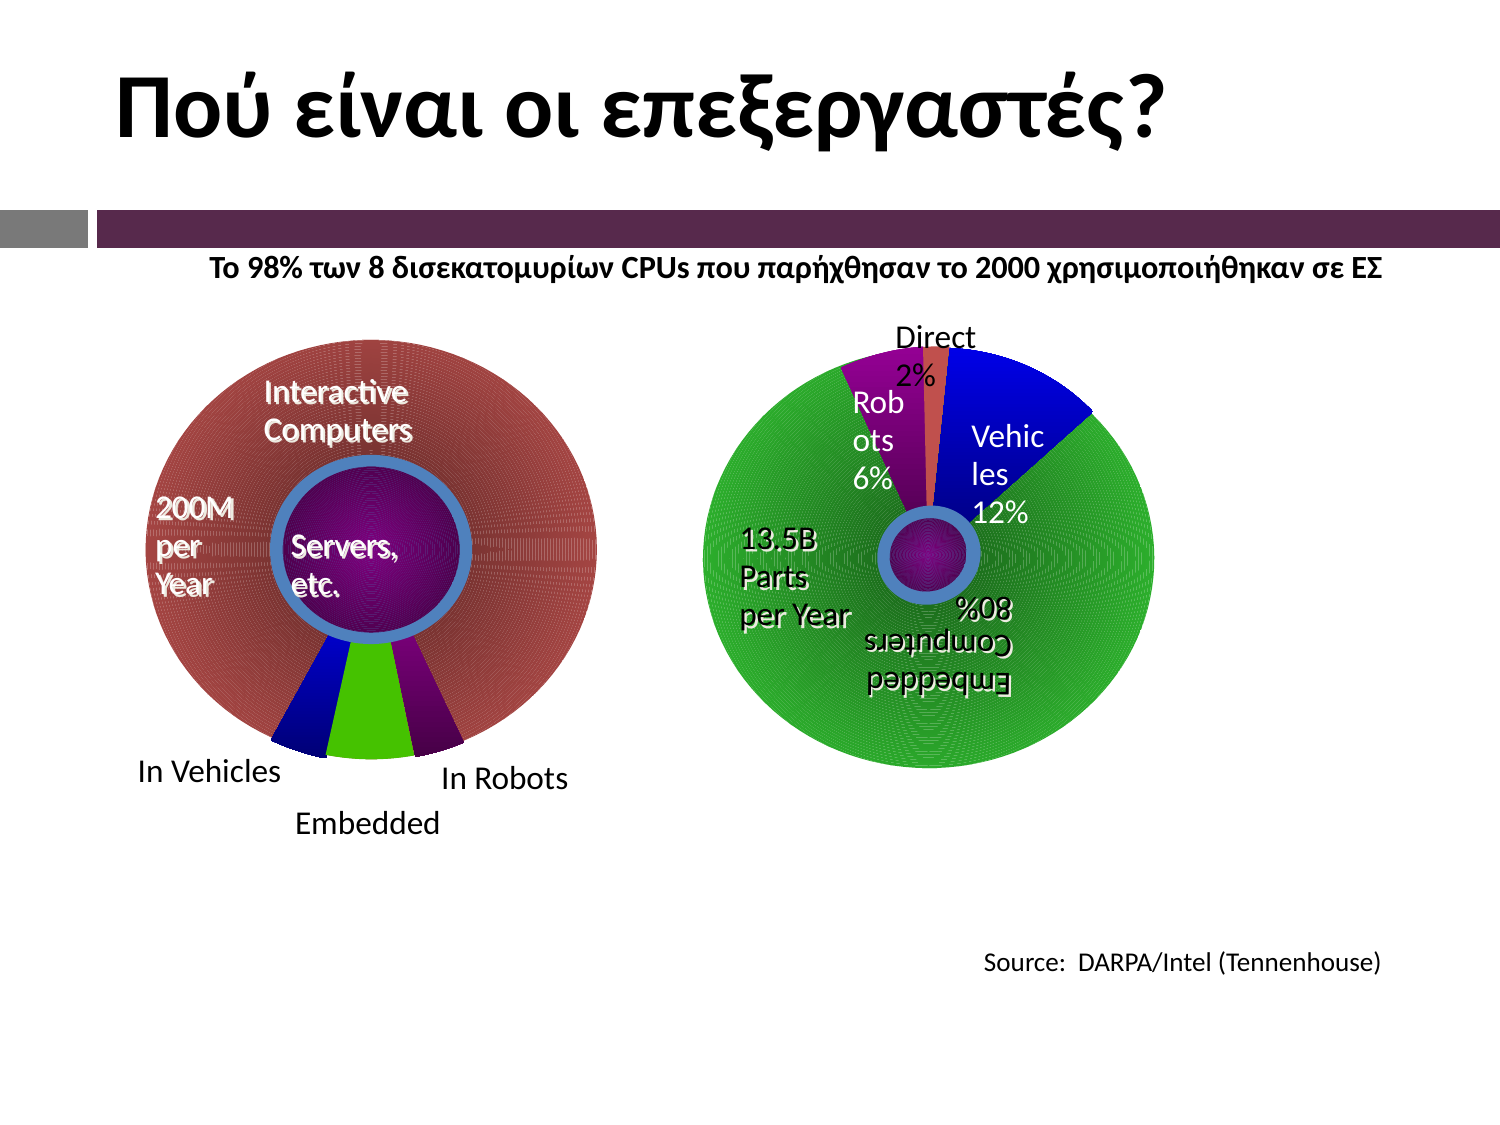

# Πού είναι οι επεξεργαστές?
	Το 98% των 8 δισεκατομυρίων CPUs που παρήχθησαν το 2000 χρησιμοποιήθηκαν σε ΕΣ
Direct 2%
Interactive
Computers
Robots
6%
Vehicles
12%
200M
per Year
13.5B Parts
per Year
Servers,
etc.
Embedded Computers
80%
In Vehicles
In Robots
Embedded
Source: DARPA/Intel (Tennenhouse)